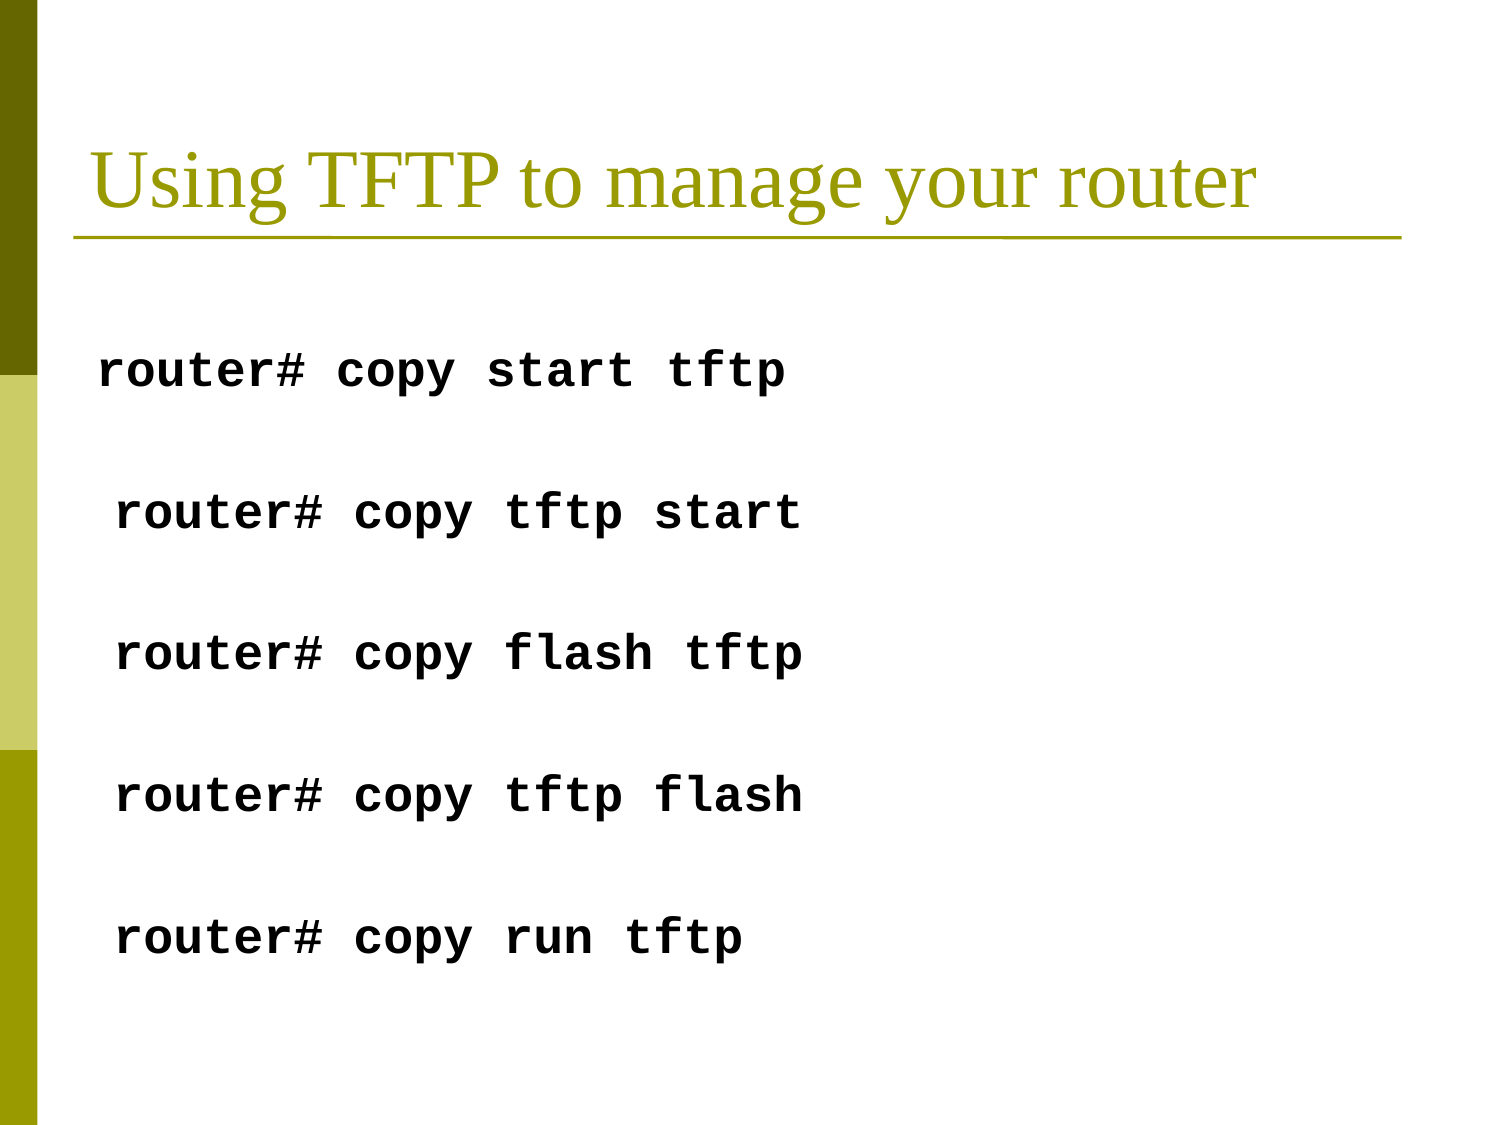

# Using TFTP to manage your router
 router# copy start tftp
 router# copy tftp start
 router# copy flash tftp
 router# copy tftp flash
 router# copy run tftp